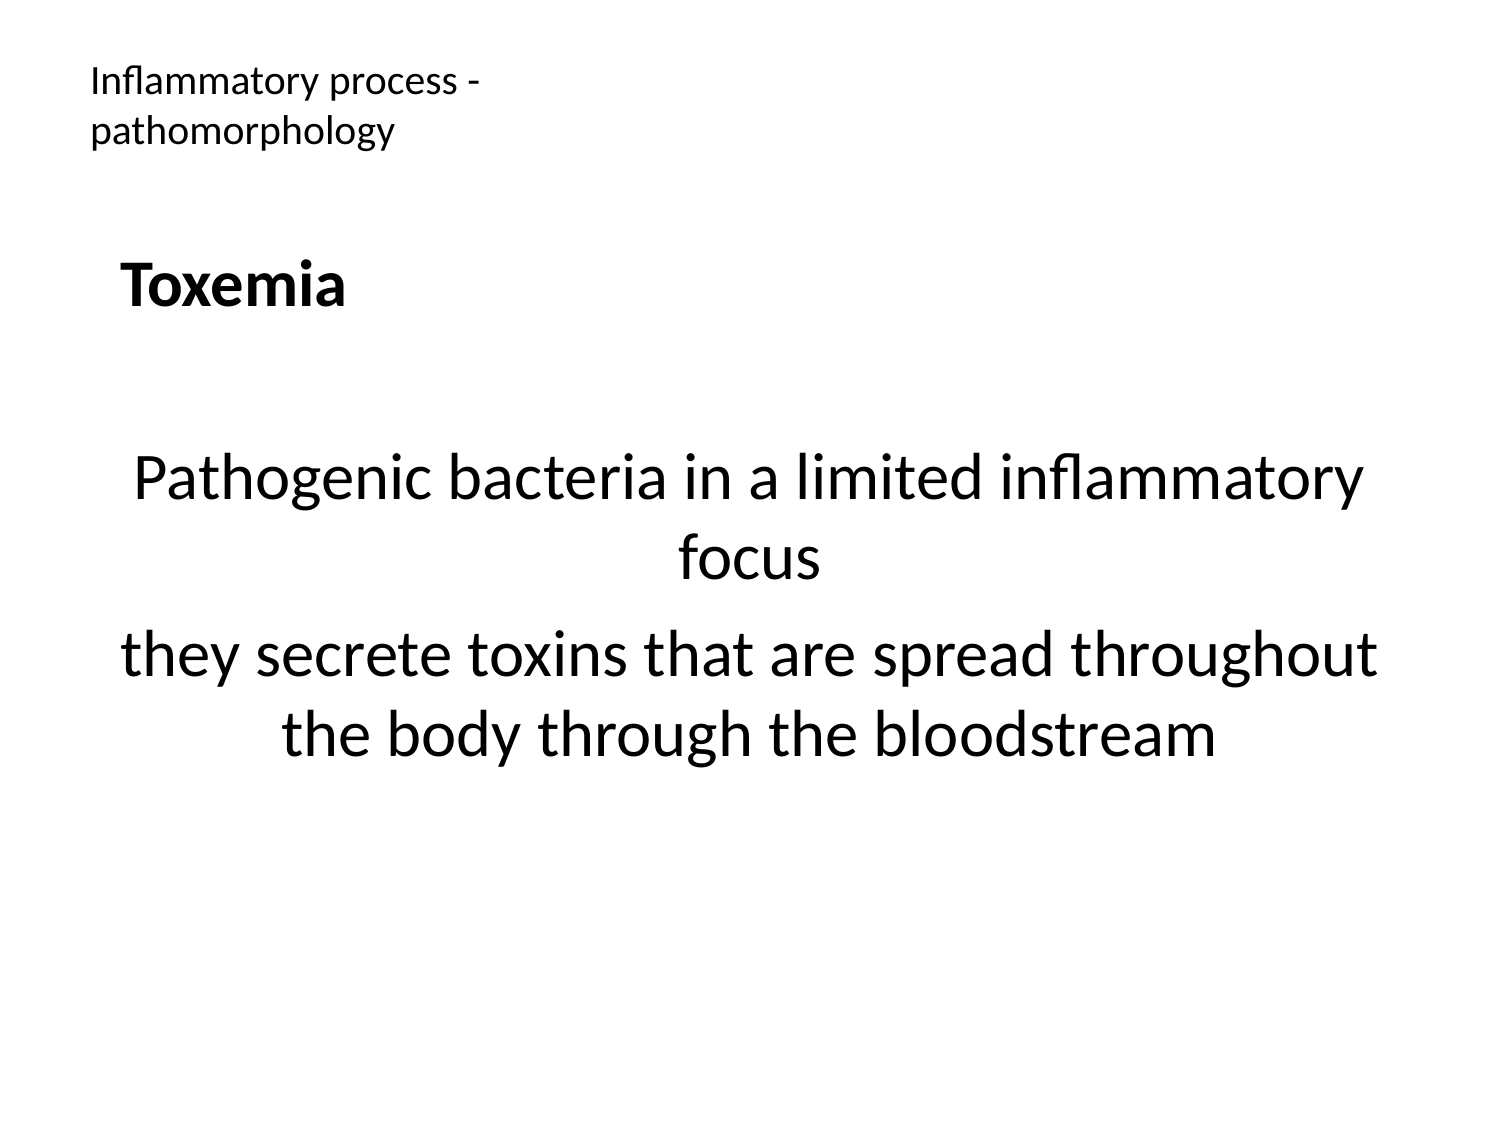

# Inflammatory process - pathomorphology
Toxemia
Pathogenic bacteria in a limited inflammatory focus
they secrete toxins that are spread throughout the body through the bloodstream